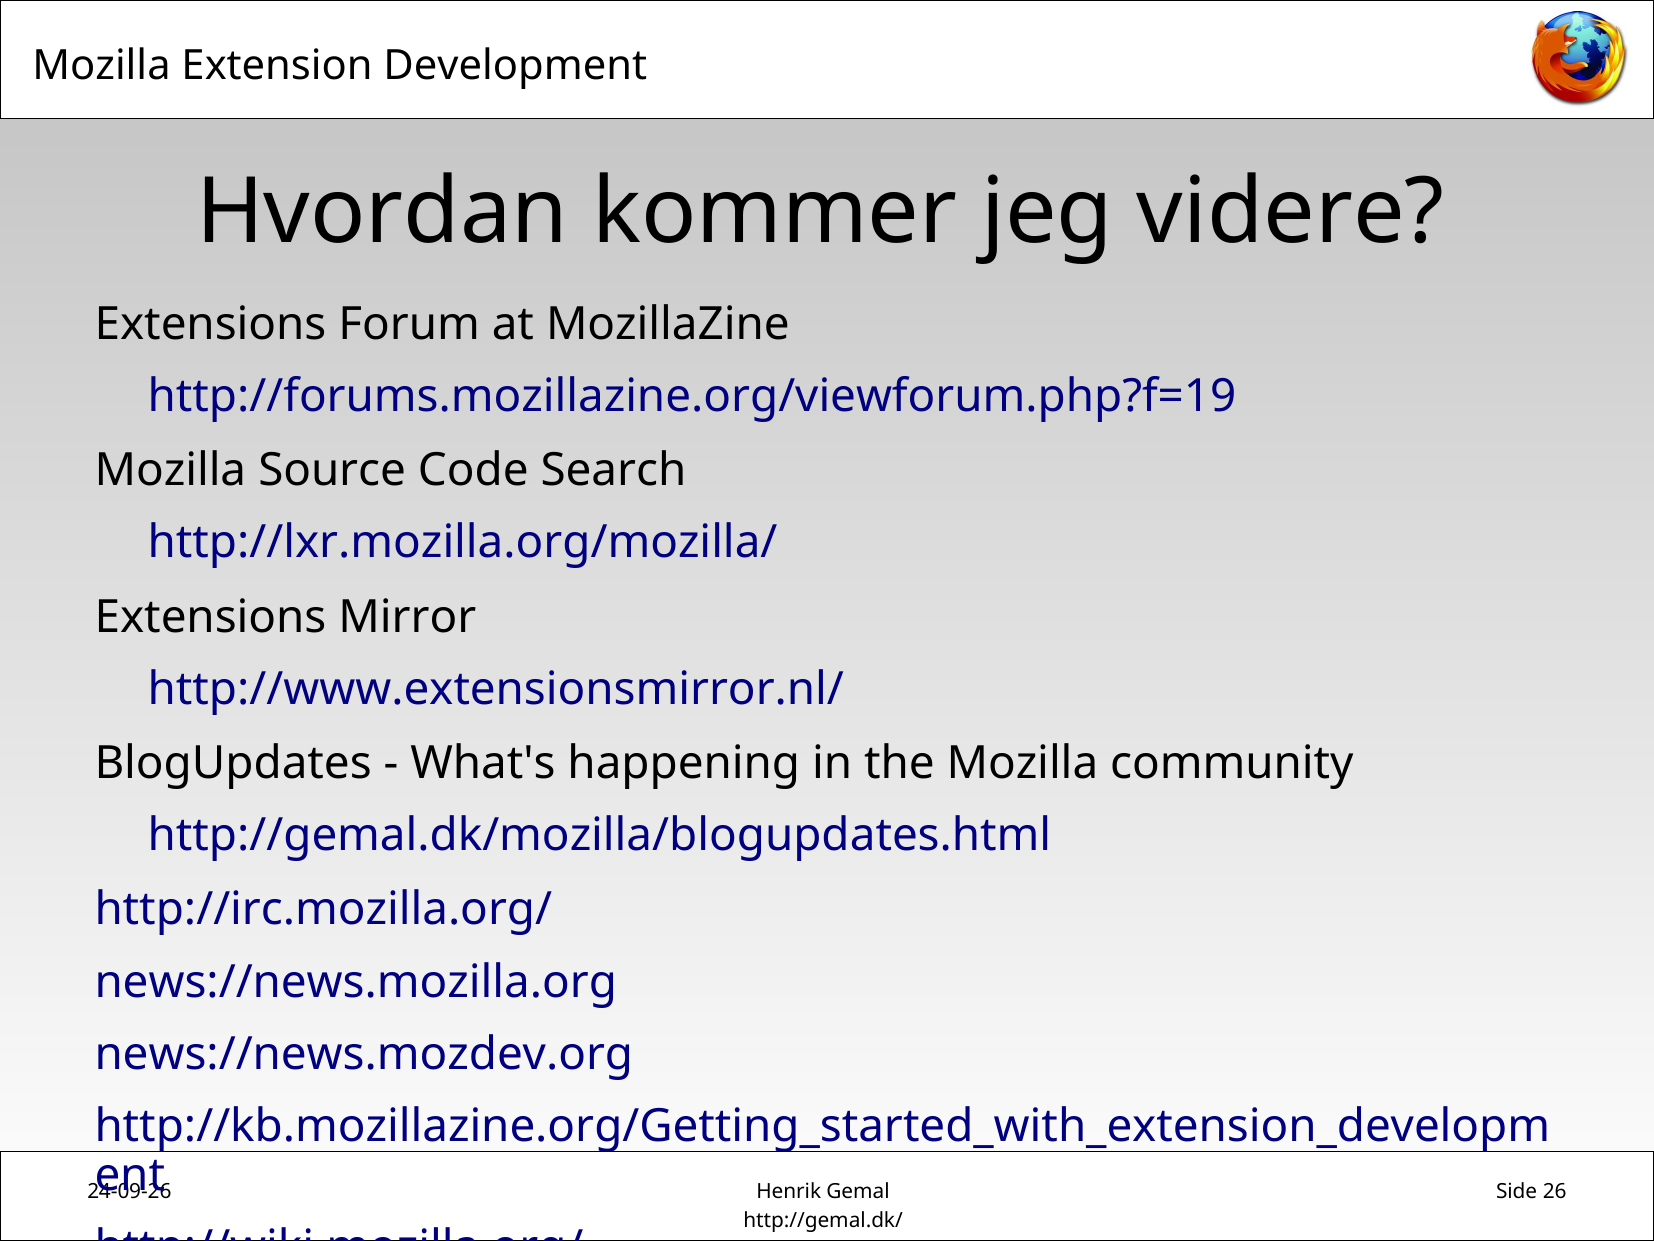

# Hvordan kommer jeg videre?
Extensions Forum at MozillaZine
http://forums.mozillazine.org/viewforum.php?f=19
Mozilla Source Code Search
http://lxr.mozilla.org/mozilla/
Extensions Mirror
http://www.extensionsmirror.nl/
BlogUpdates - What's happening in the Mozilla community
http://gemal.dk/mozilla/blogupdates.html
http://irc.mozilla.org/
news://news.mozilla.org
news://news.mozdev.org
http://kb.mozillazine.org/Getting_started_with_extension_development
http://wiki.mozilla.org/
26